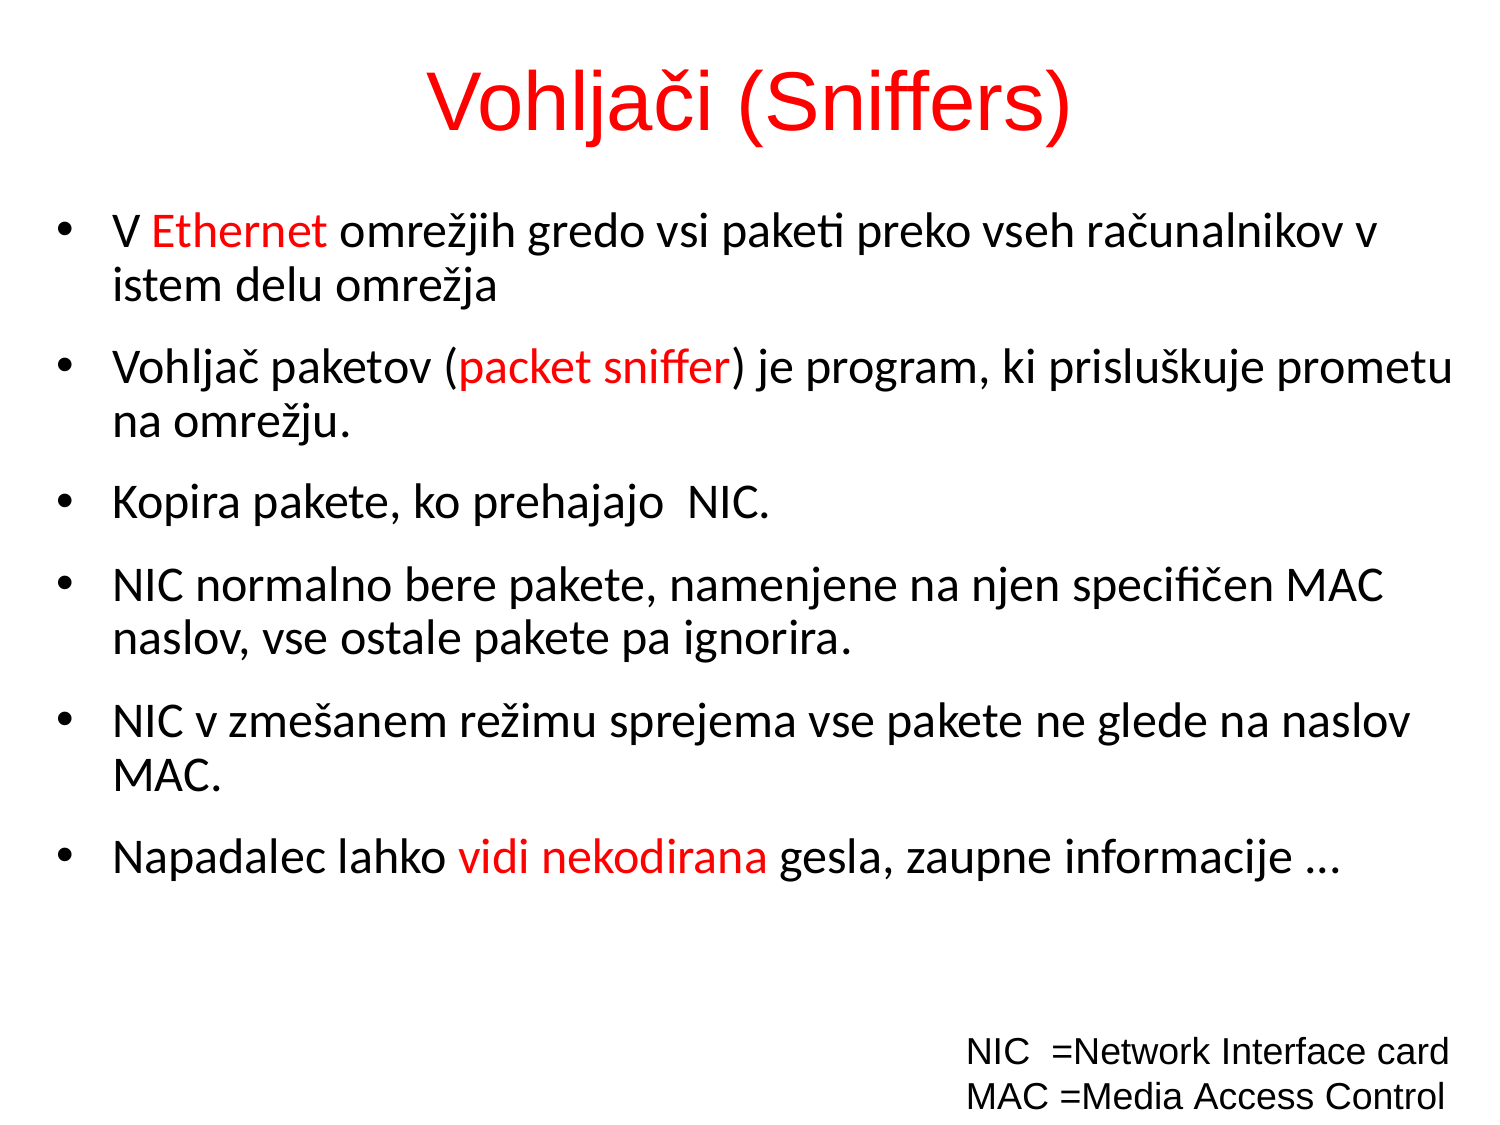

# Vohljači (Sniffers)
V Ethernet omrežjih gredo vsi paketi preko vseh računalnikov v istem delu omrežja
Vohljač paketov (packet sniffer) je program, ki prisluškuje prometu na omrežju.
Kopira pakete, ko prehajajo NIC.
NIC normalno bere pakete, namenjene na njen specifičen MAC naslov, vse ostale pakete pa ignorira.
NIC v zmešanem režimu sprejema vse pakete ne glede na naslov MAC.
Napadalec lahko vidi nekodirana gesla, zaupne informacije ...
NIC =Network Interface card
MAC =Media Access Control